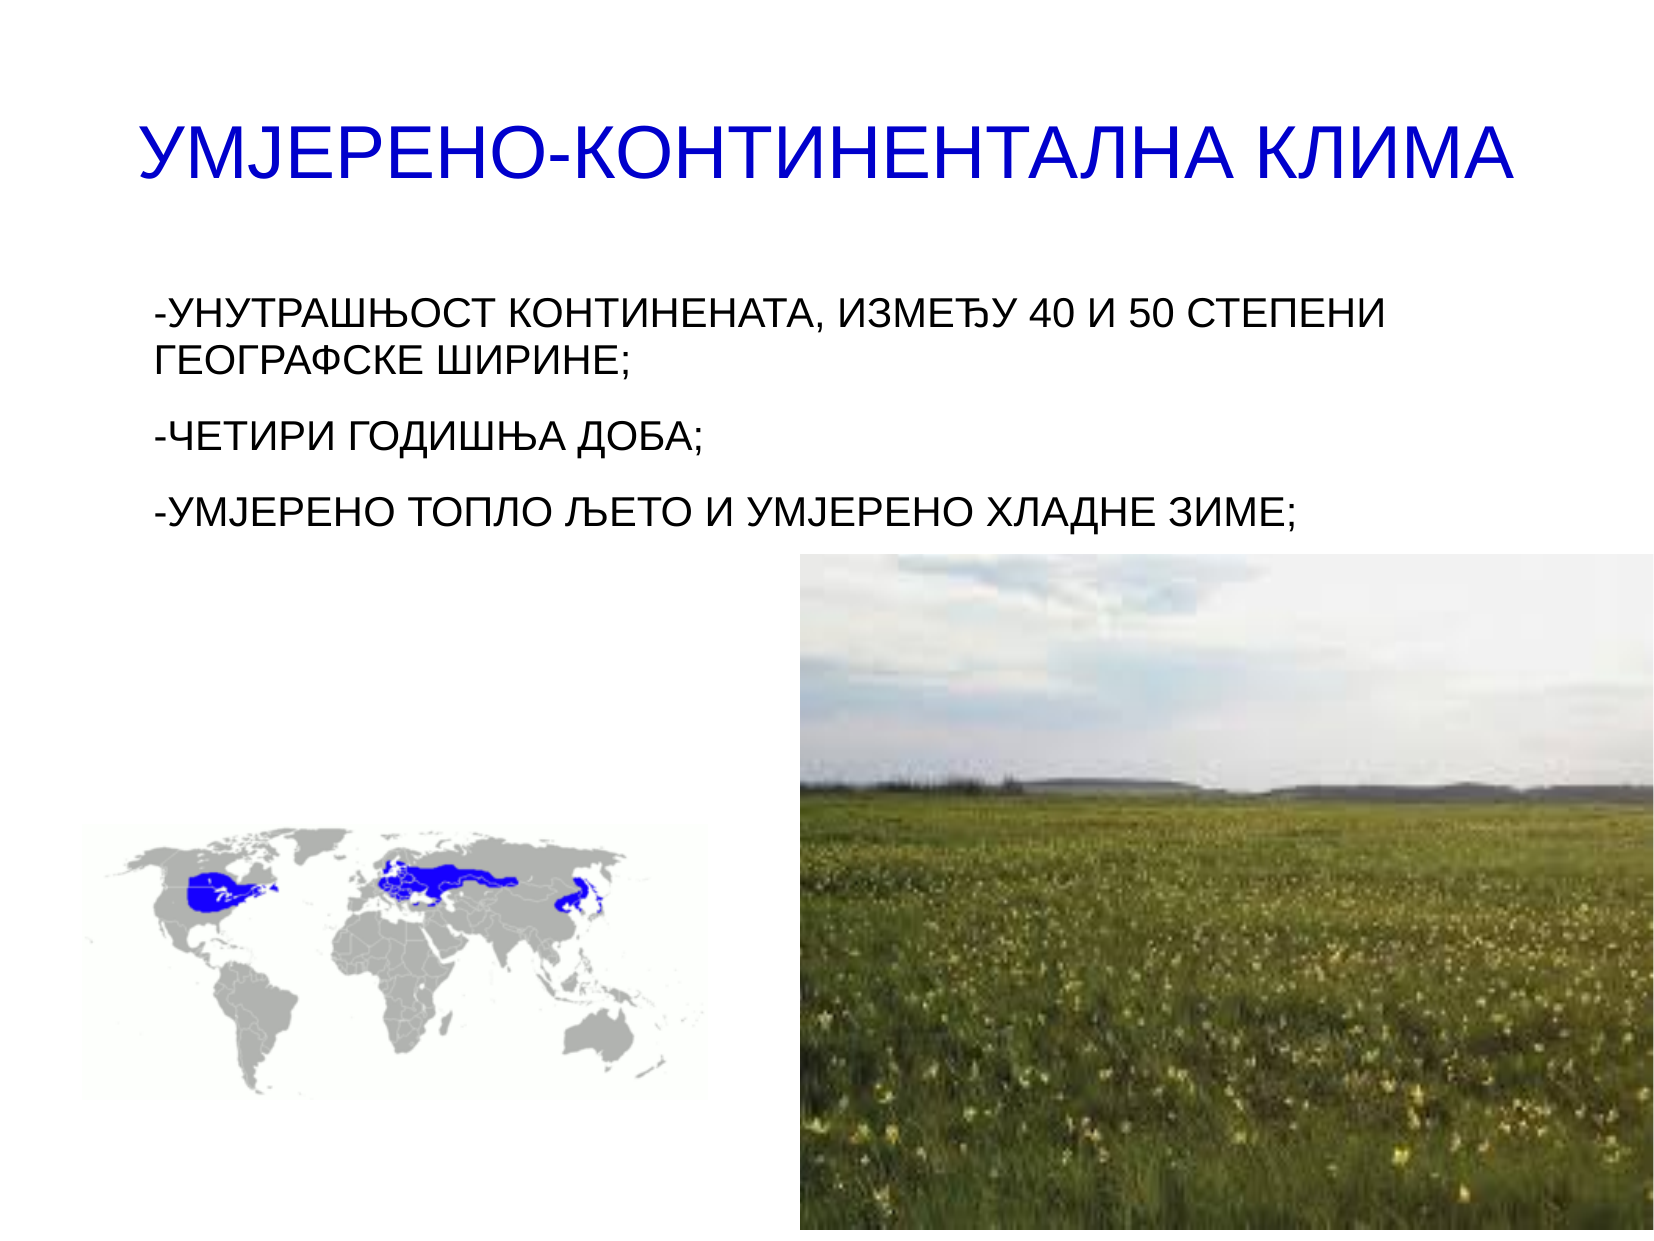

# УМЈЕРЕНО-КОНТИНЕНТАЛНА КЛИМА
-УНУТРАШЊОСТ КОНТИНЕНАТА, ИЗМЕЂУ 40 И 50 СТЕПЕНИ ГЕОГРАФСКЕ ШИРИНЕ;
-ЧЕТИРИ ГОДИШЊА ДОБА;
-УМЈЕРЕНО ТОПЛО ЉЕТО И УМЈЕРЕНО ХЛАДНЕ ЗИМЕ;